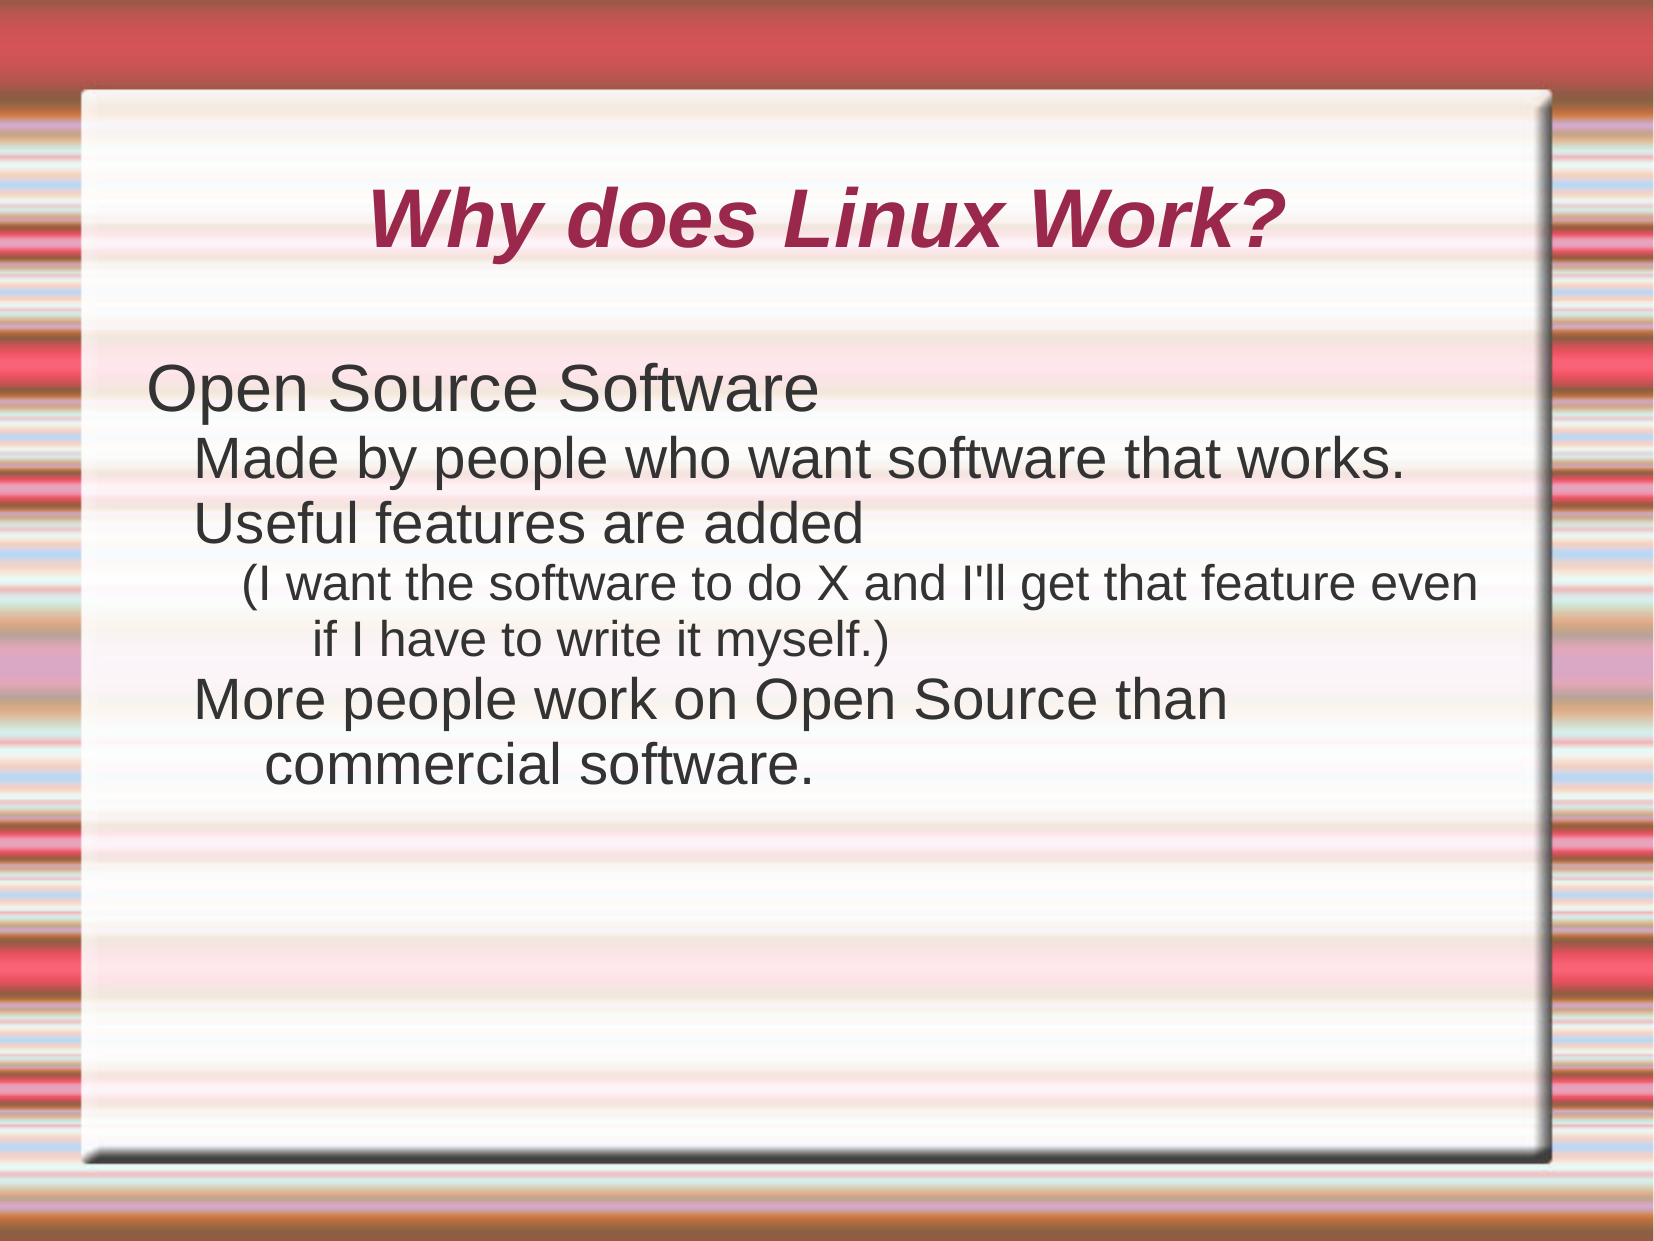

# Why does Linux Work?
Open Source Software
Made by people who want software that works.
Useful features are added
(I want the software to do X and I'll get that feature even if I have to write it myself.)
More people work on Open Source than commercial software.